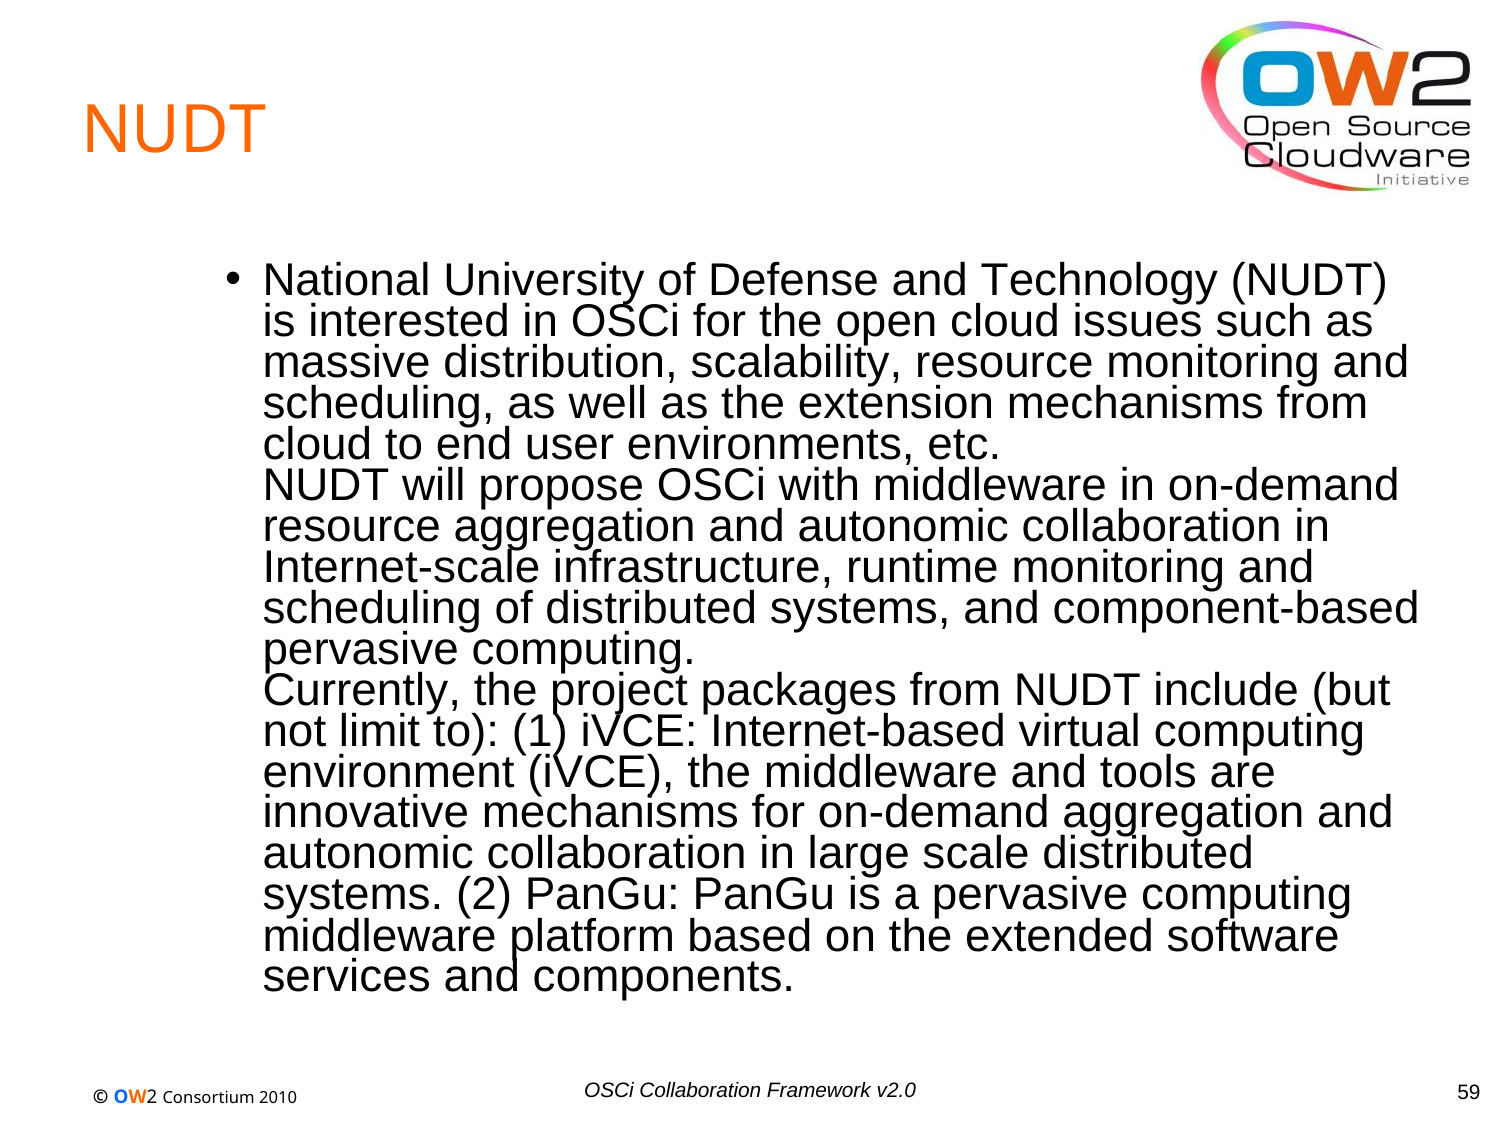

# NUDT
National University of Defense and Technology (NUDT) is interested in OSCi for the open cloud issues such as massive distribution, scalability, resource monitoring and scheduling, as well as the extension mechanisms from cloud to end user environments, etc.
NUDT will propose OSCi with middleware in on-demand resource aggregation and autonomic collaboration in Internet-scale infrastructure, runtime monitoring and scheduling of distributed systems, and component-based pervasive computing.
Currently, the project packages from NUDT include (but not limit to): (1) iVCE: Internet-based virtual computing environment (iVCE), the middleware and tools are innovative mechanisms for on-demand aggregation and autonomic collaboration in large scale distributed systems. (2) PanGu: PanGu is a pervasive computing middleware platform based on the extended software services and components.